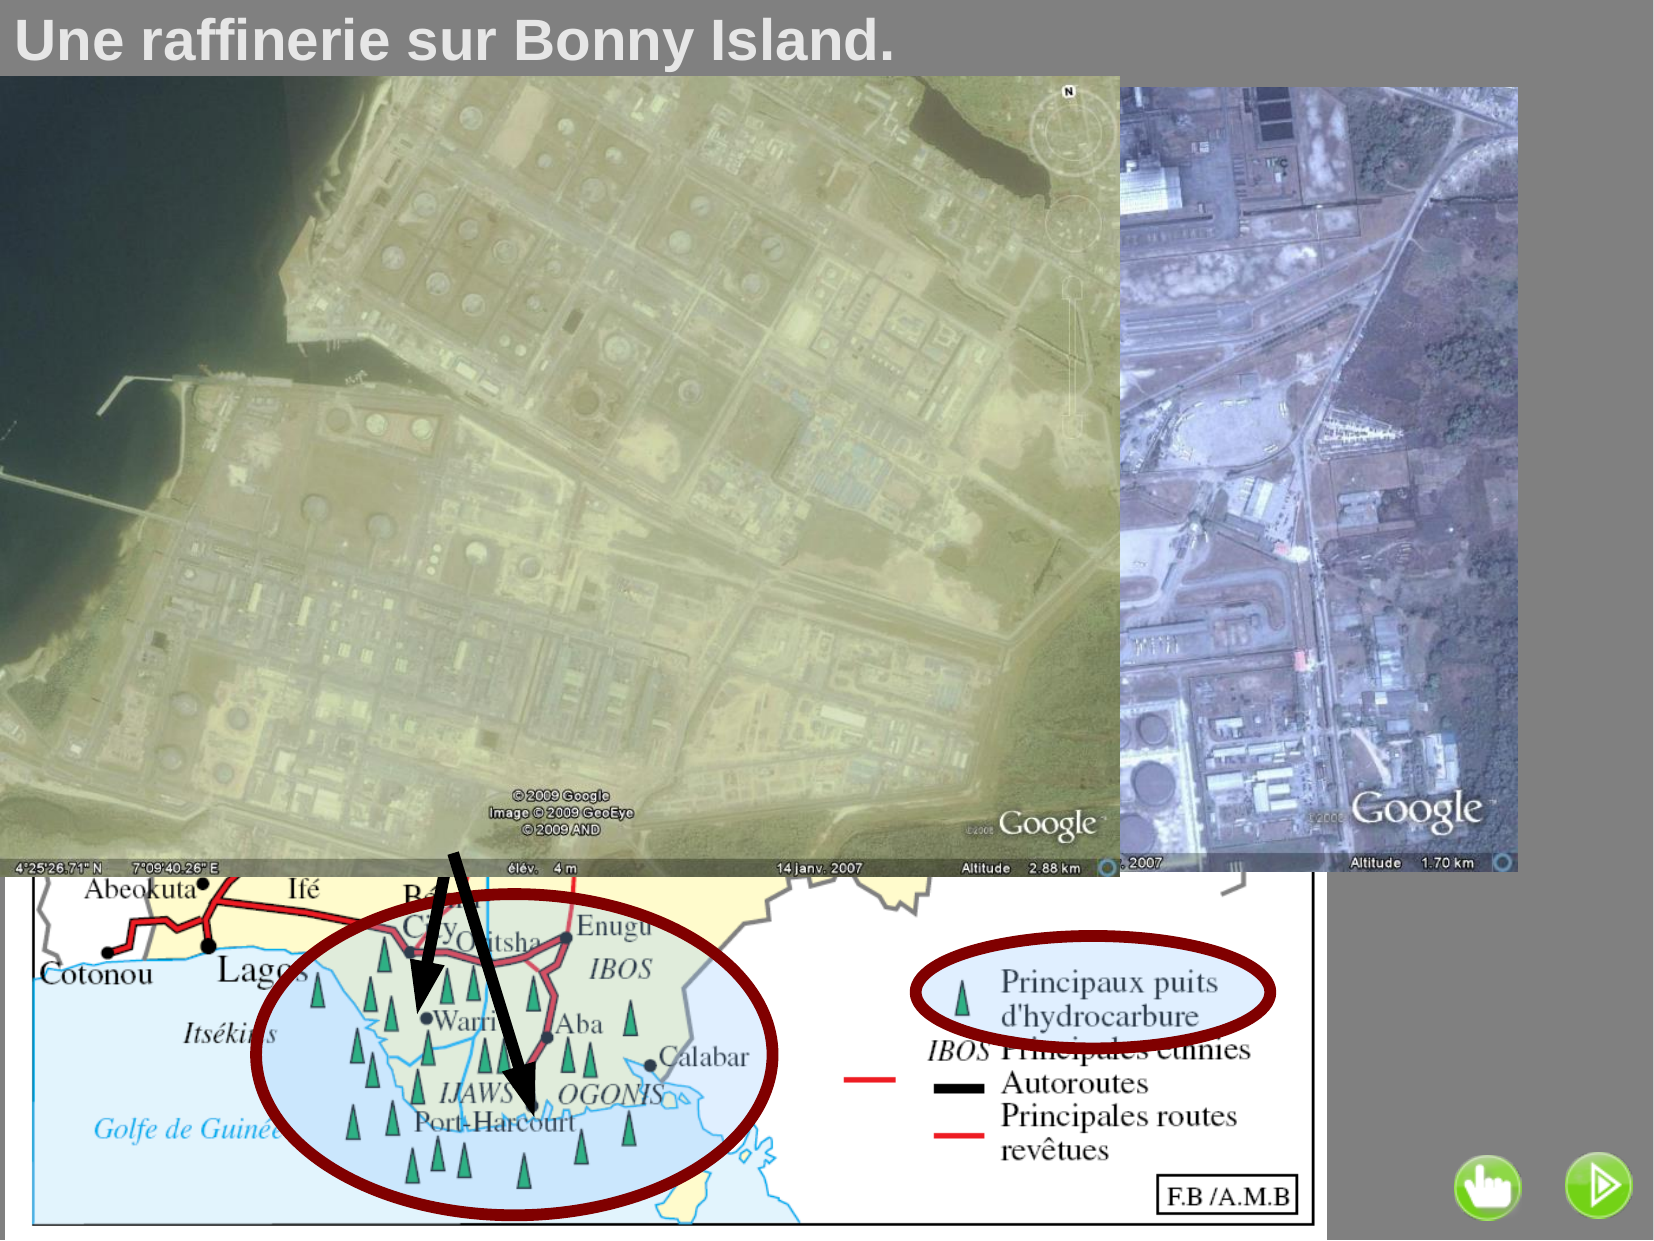

Une raffinerie à l'ouest de Warri.
Une raffinerie sur Bonny Island.
# Les facteurs expliquant les pleins.
Enfin, la littoralisation est renforcée par la découverte
dans les années 50 d'hydrocarbures.